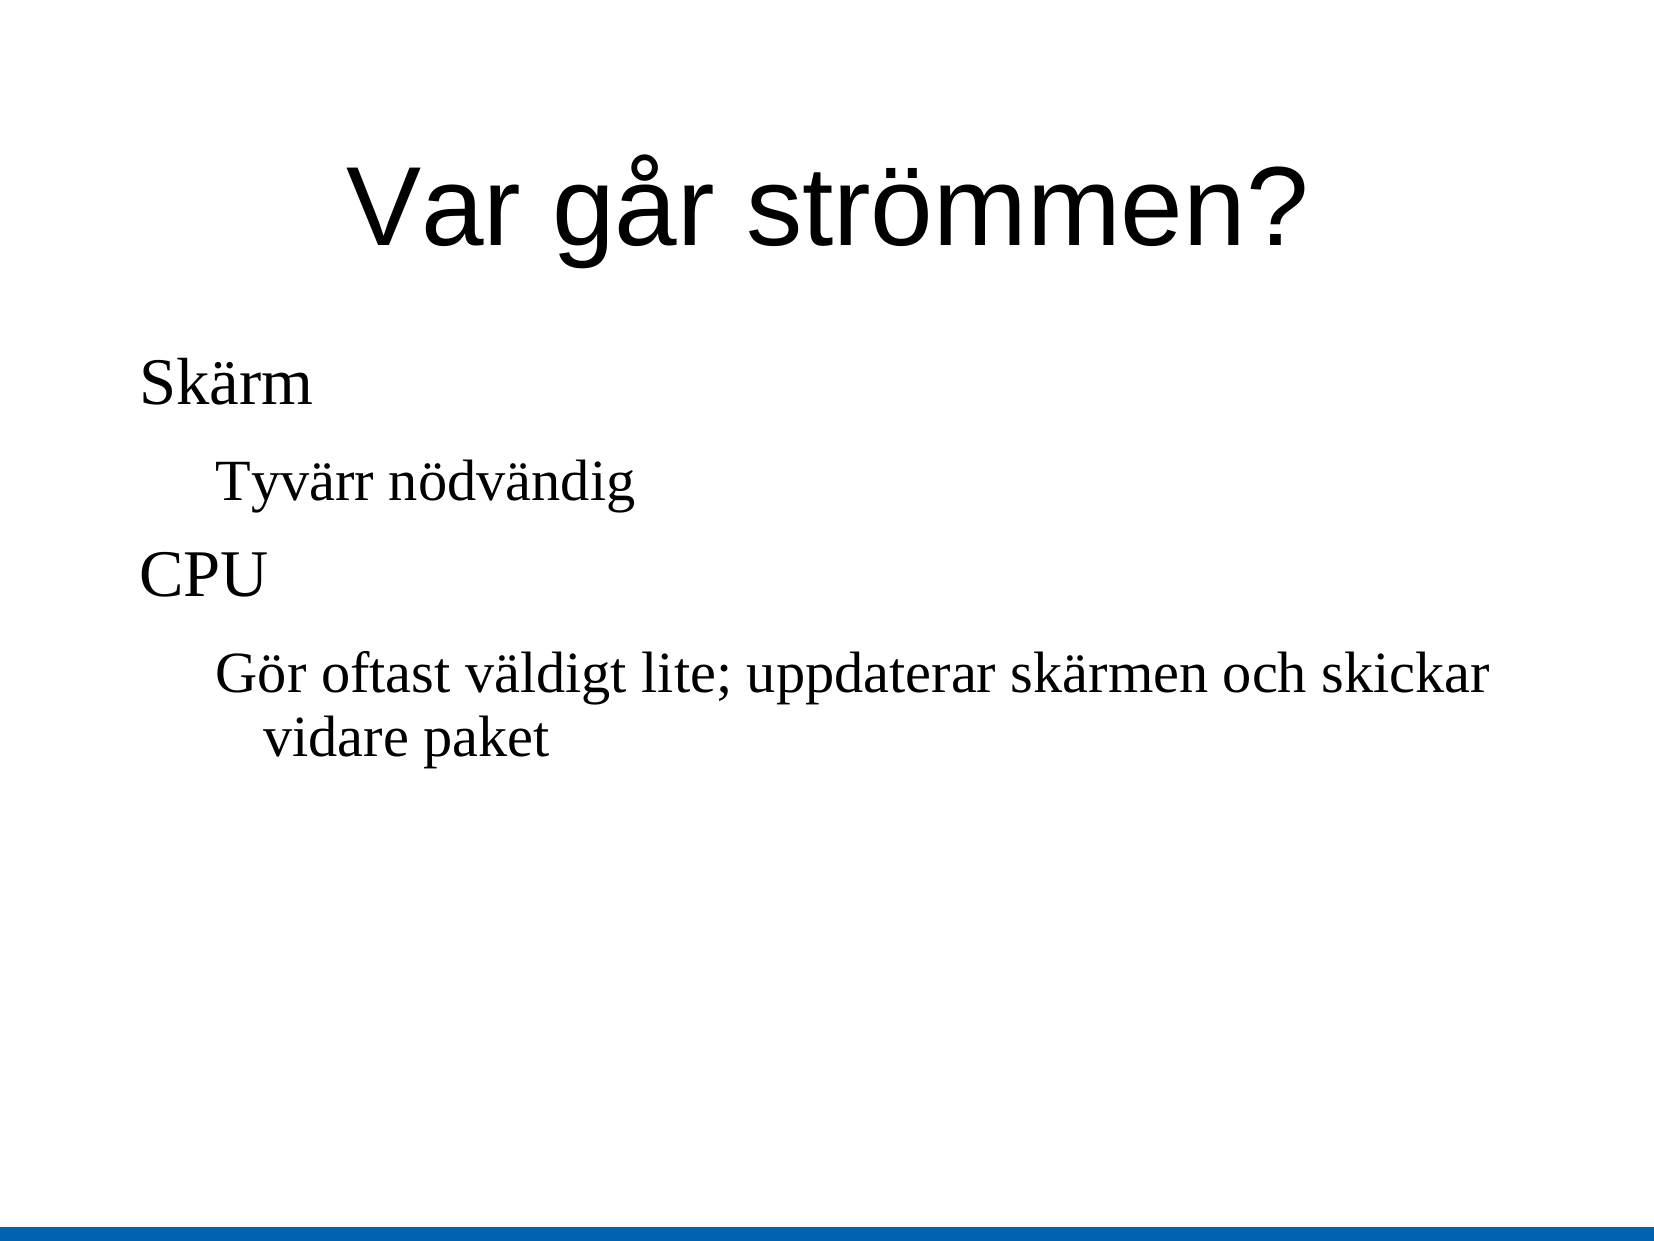

# Var går strömmen?
Skärm
Tyvärr nödvändig
CPU
Gör oftast väldigt lite; uppdaterar skärmen och skickar vidare paket